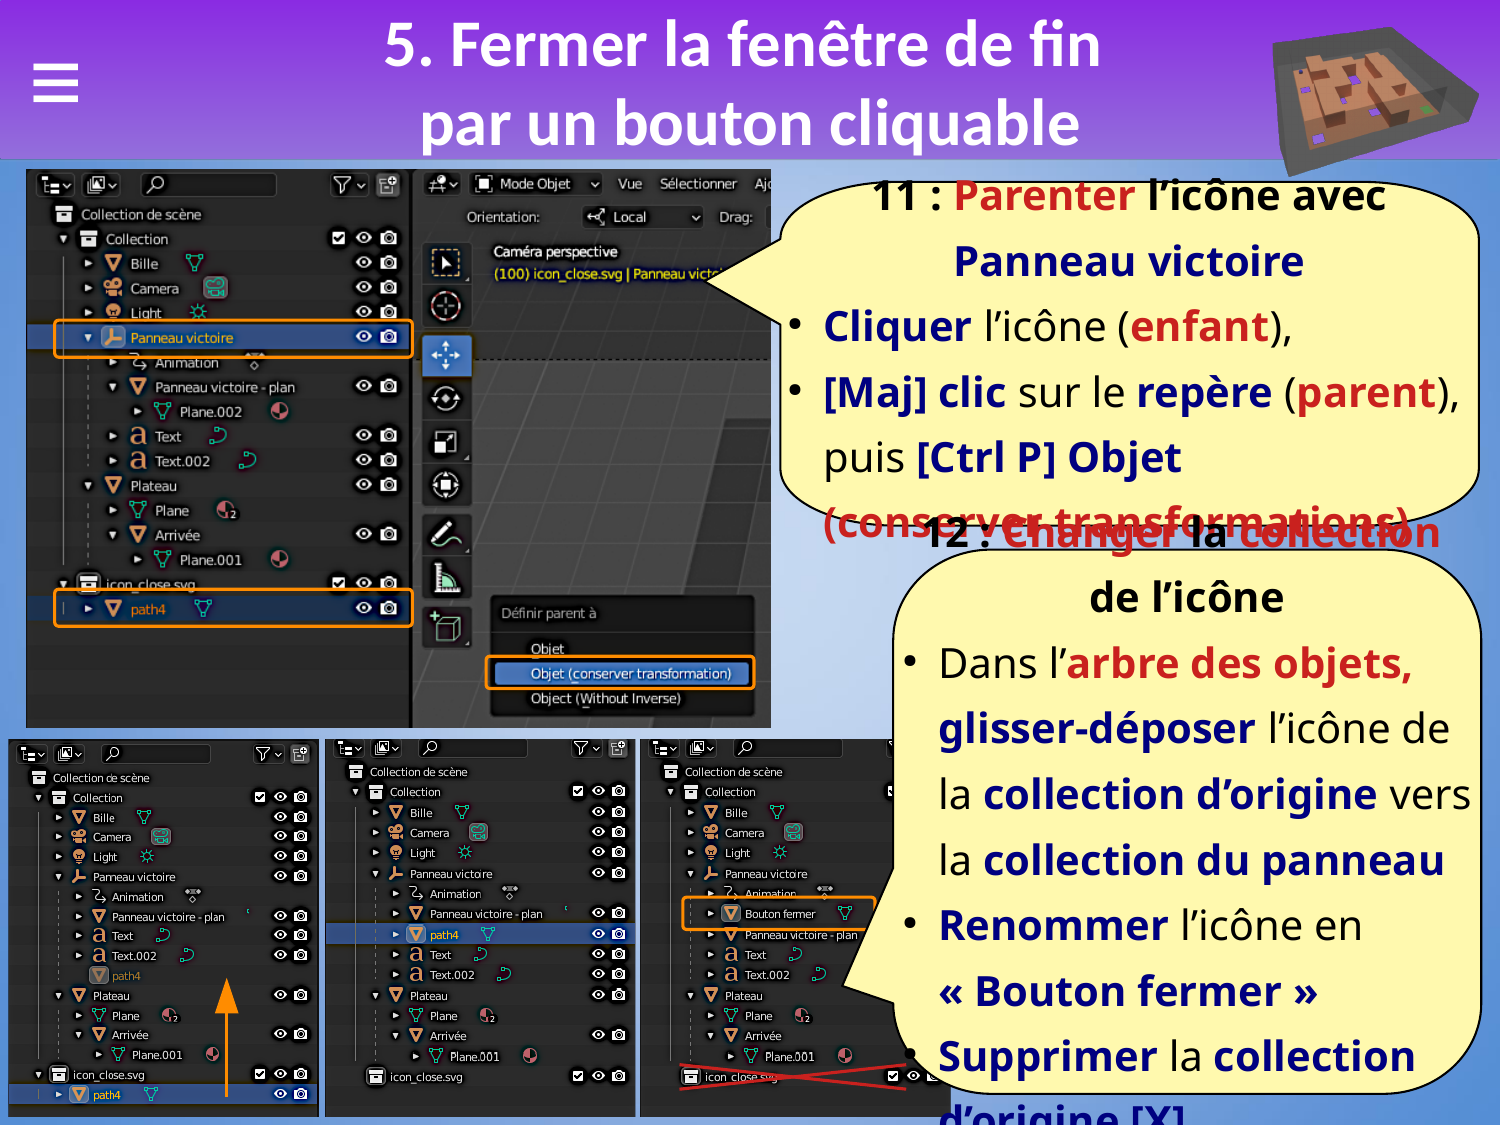

5. Fermer la fenêtre de fin
par un bouton cliquable
≡
11 : Parenter l’icône avec
Panneau victoire
Cliquer l’icône (enfant),
[Maj] clic sur le repère (parent),
puis [Ctrl P] Objet
(conserver transformations)
12 : Changer la collection
de l’icône
Dans l’arbre des objets,
glisser-déposer l’icône de
la collection d’origine vers
la collection du panneau
Renommer l’icône en
« Bouton fermer »
Supprimer la collection
d’origine [X]